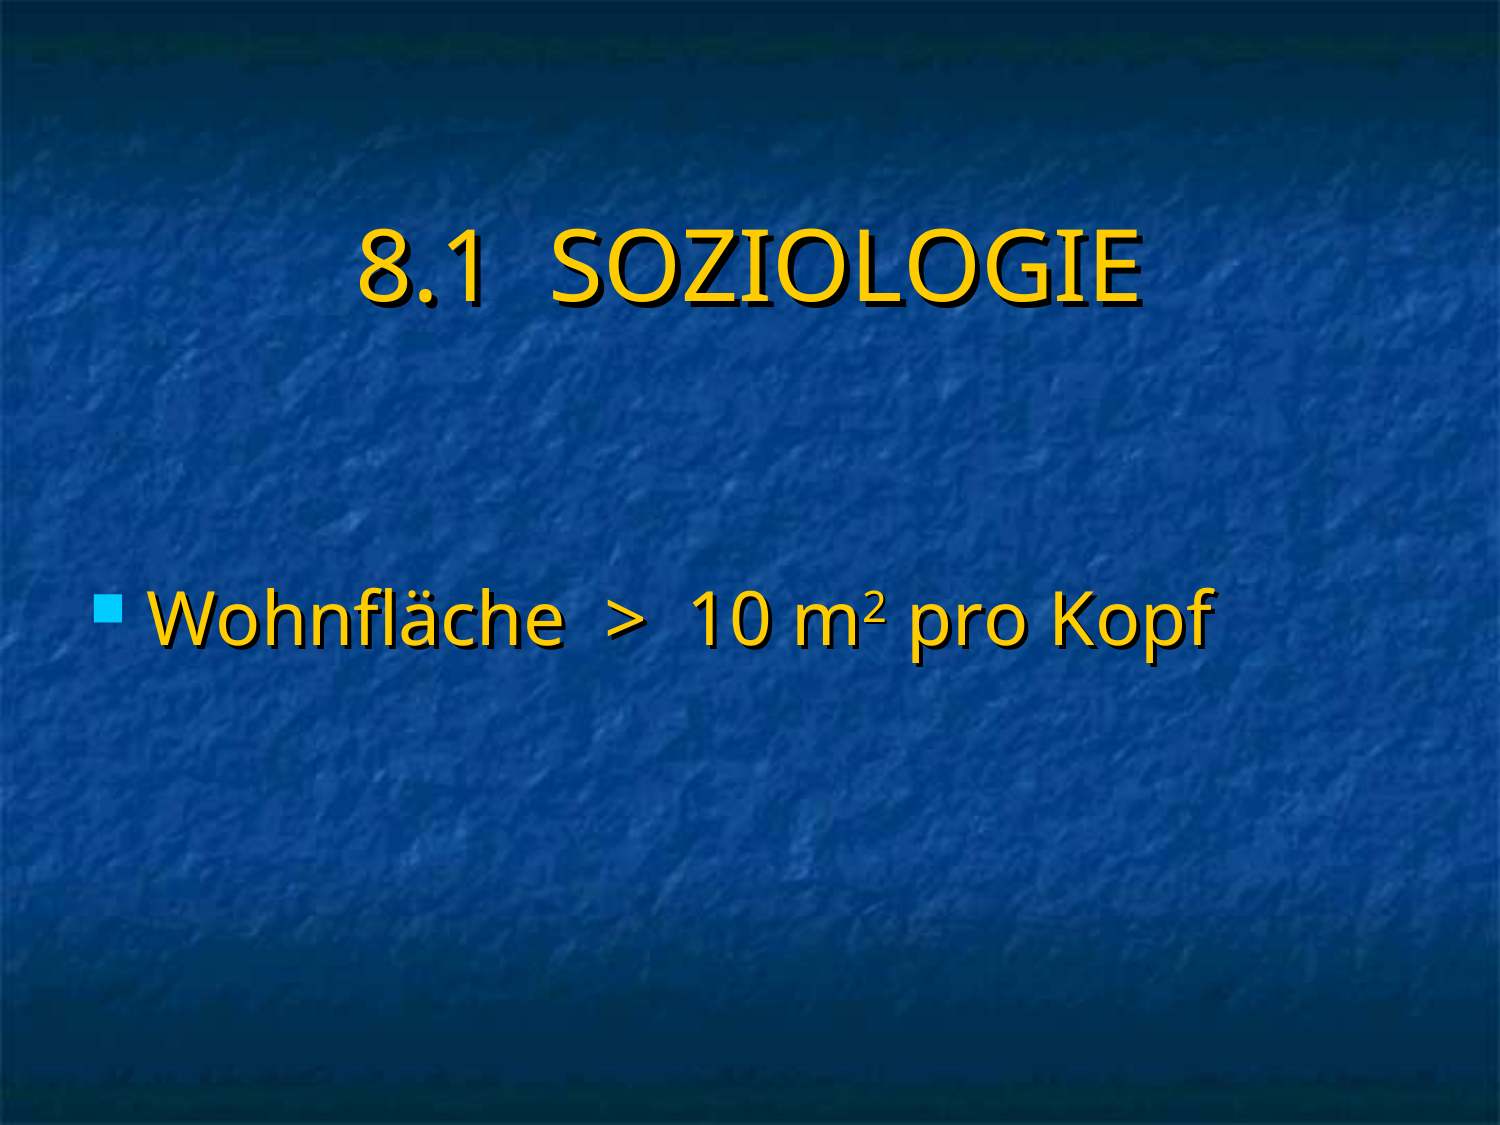

# 8.1 SOZIOLOGIE
Wohnfläche > 10 m2 pro Kopf